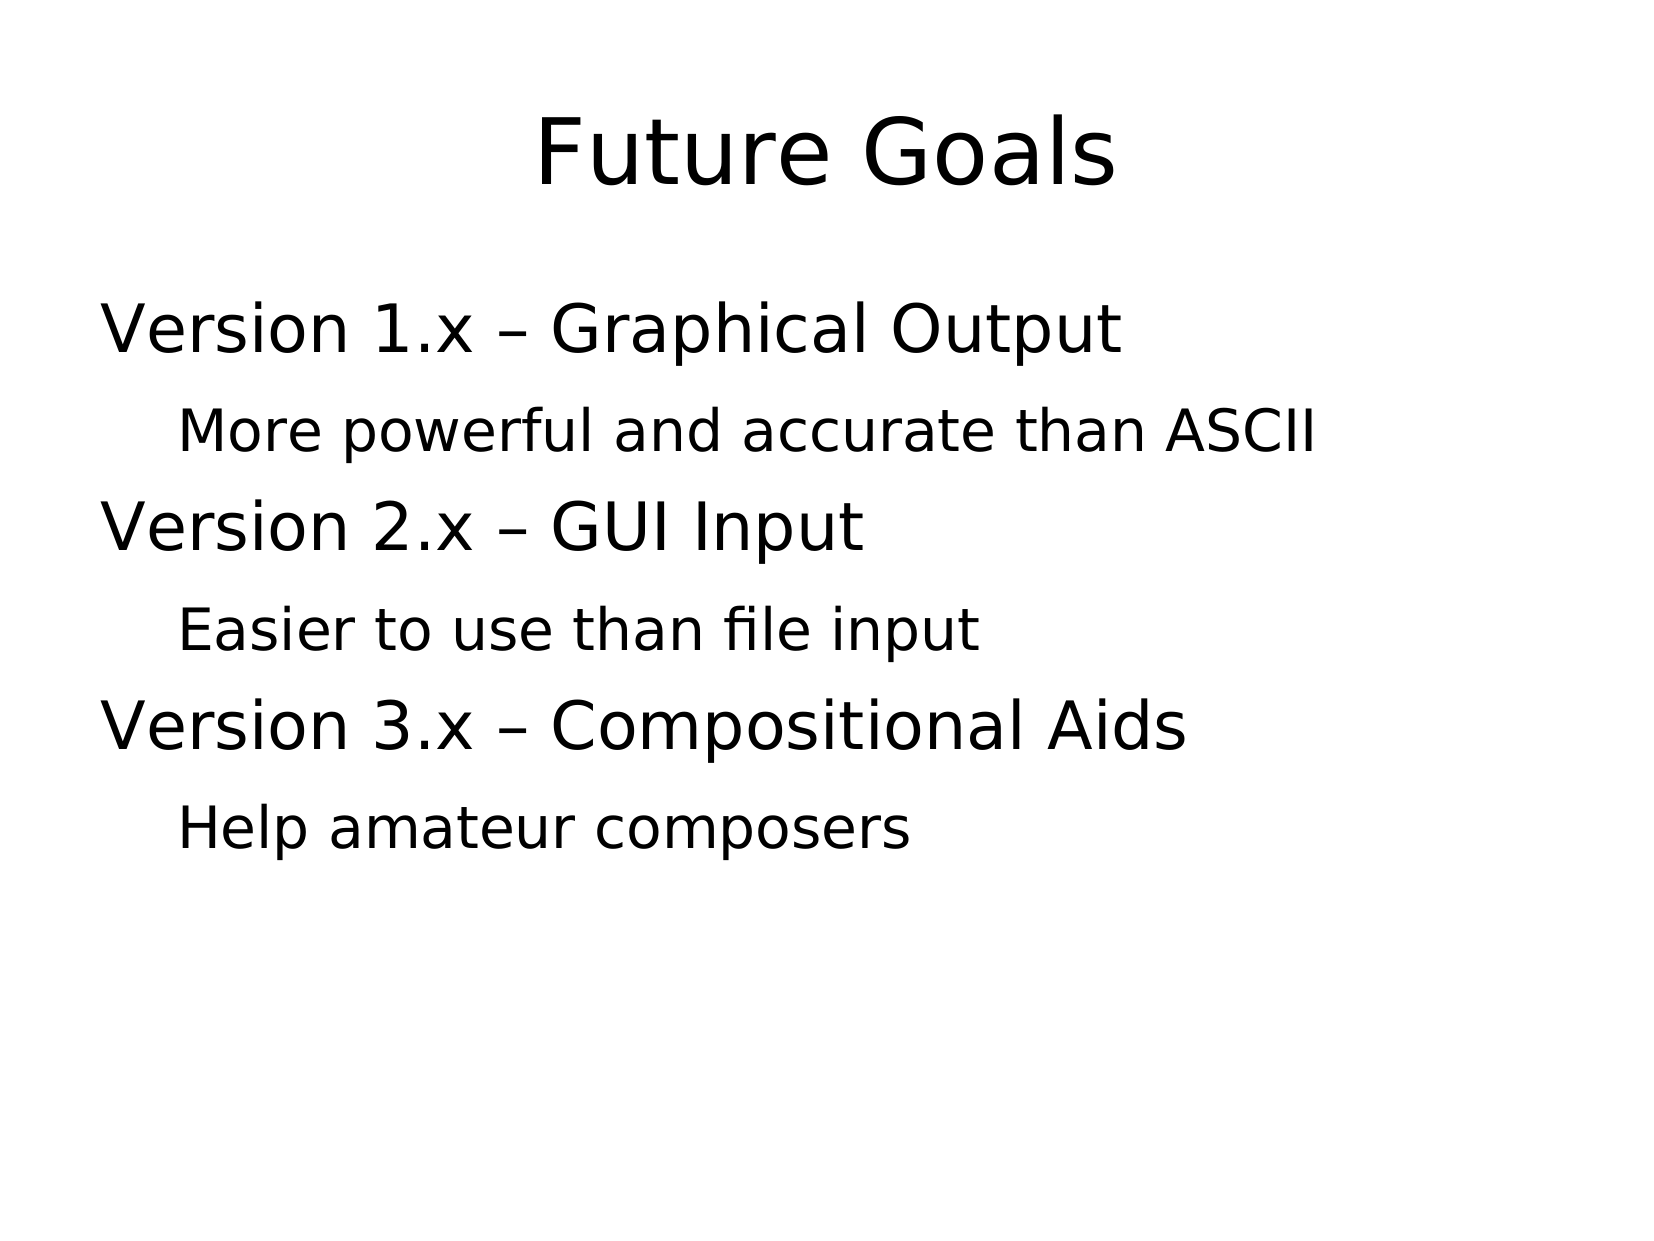

# Future Goals
Version 1.x – Graphical Output
More powerful and accurate than ASCII
Version 2.x – GUI Input
Easier to use than file input
Version 3.x – Compositional Aids
Help amateur composers